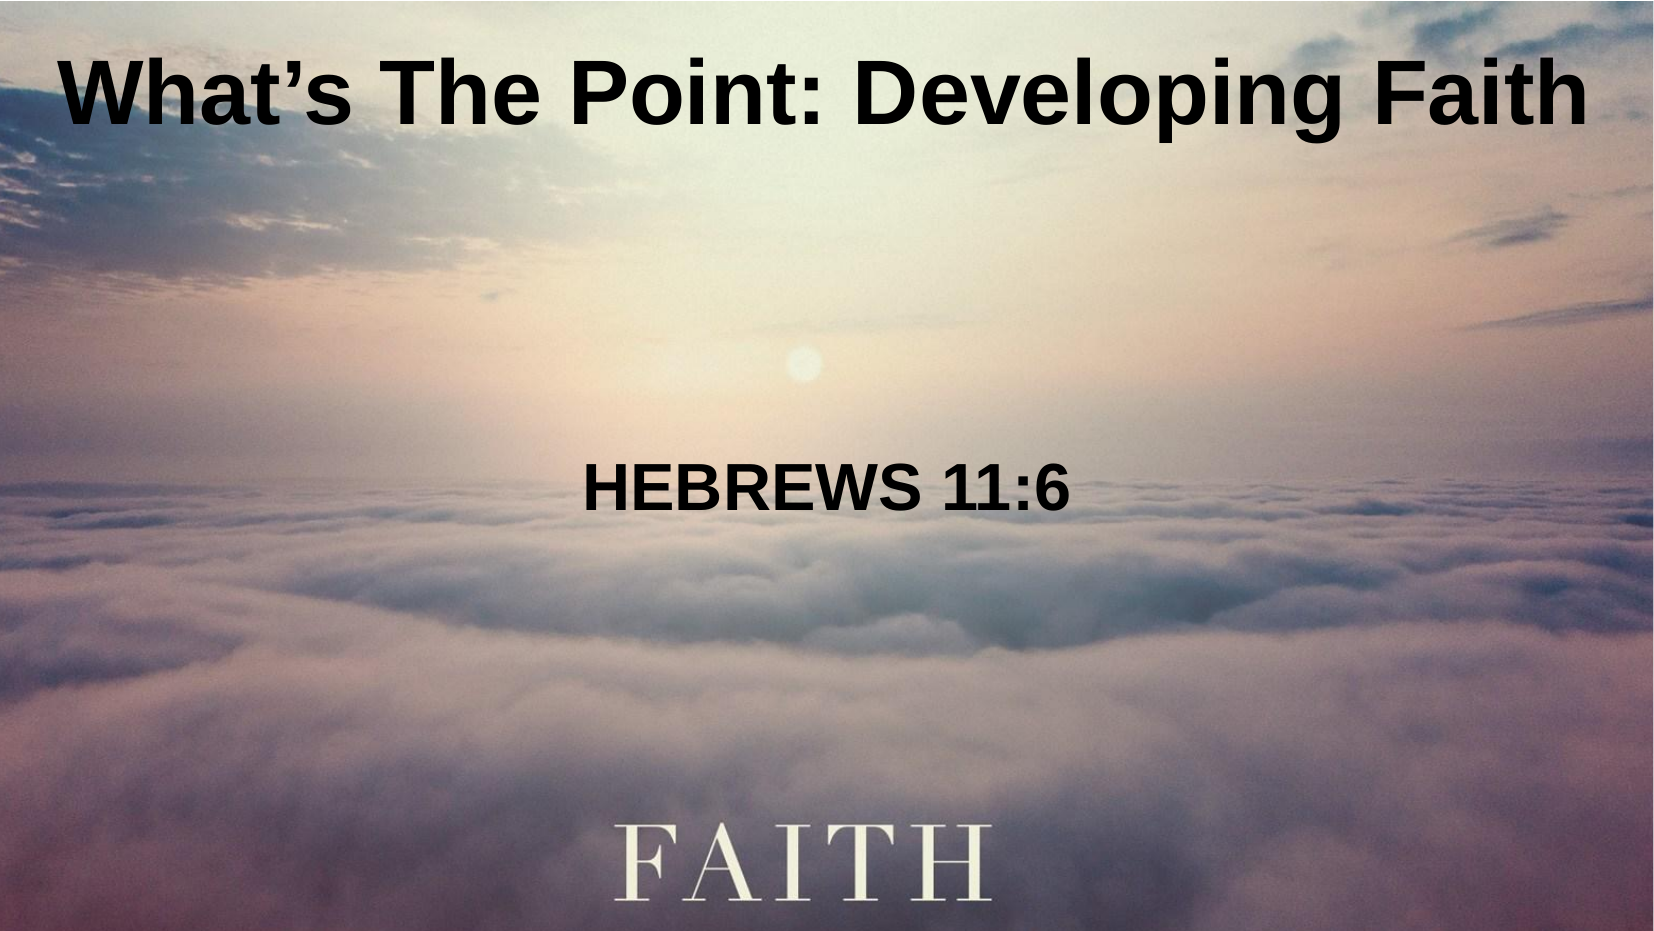

# What’s The Point: Developing Faith
HEBREWS 11:6